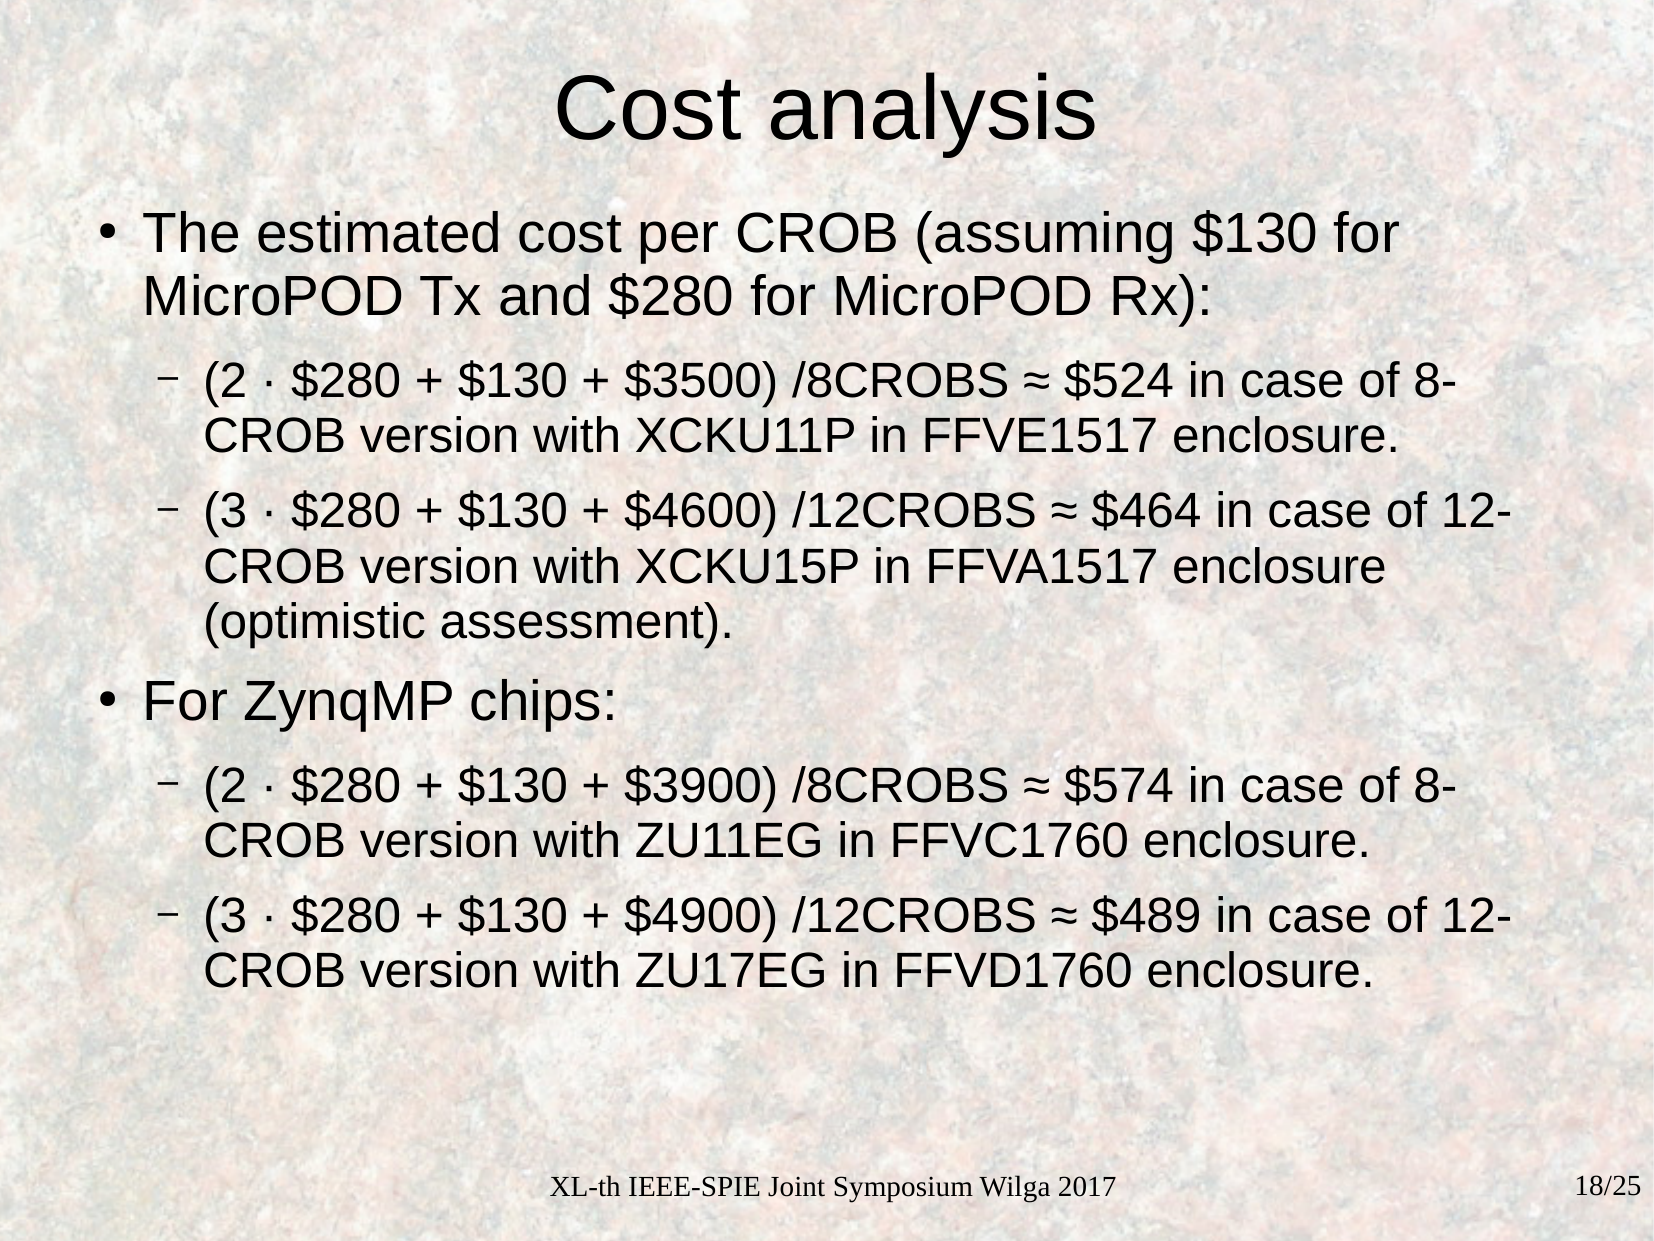

# Cost analysis
The estimated cost per CROB (assuming $130 for MicroPOD Tx and $280 for MicroPOD Rx):
(2 · $280 + $130 + $3500) /8CROBS ≈ $524 in case of 8-CROB version with XCKU11P in FFVE1517 enclosure.
(3 · $280 + $130 + $4600) /12CROBS ≈ $464 in case of 12-CROB version with XCKU15P in FFVA1517 enclosure (optimistic assessment).
For ZynqMP chips:
(2 · $280 + $130 + $3900) /8CROBS ≈ $574 in case of 8-CROB version with ZU11EG in FFVC1760 enclosure.
(3 · $280 + $130 + $4900) /12CROBS ≈ $489 in case of 12-CROB version with ZU17EG in FFVD1760 enclosure.
18
CBM Collaboration Meeting 03.2017